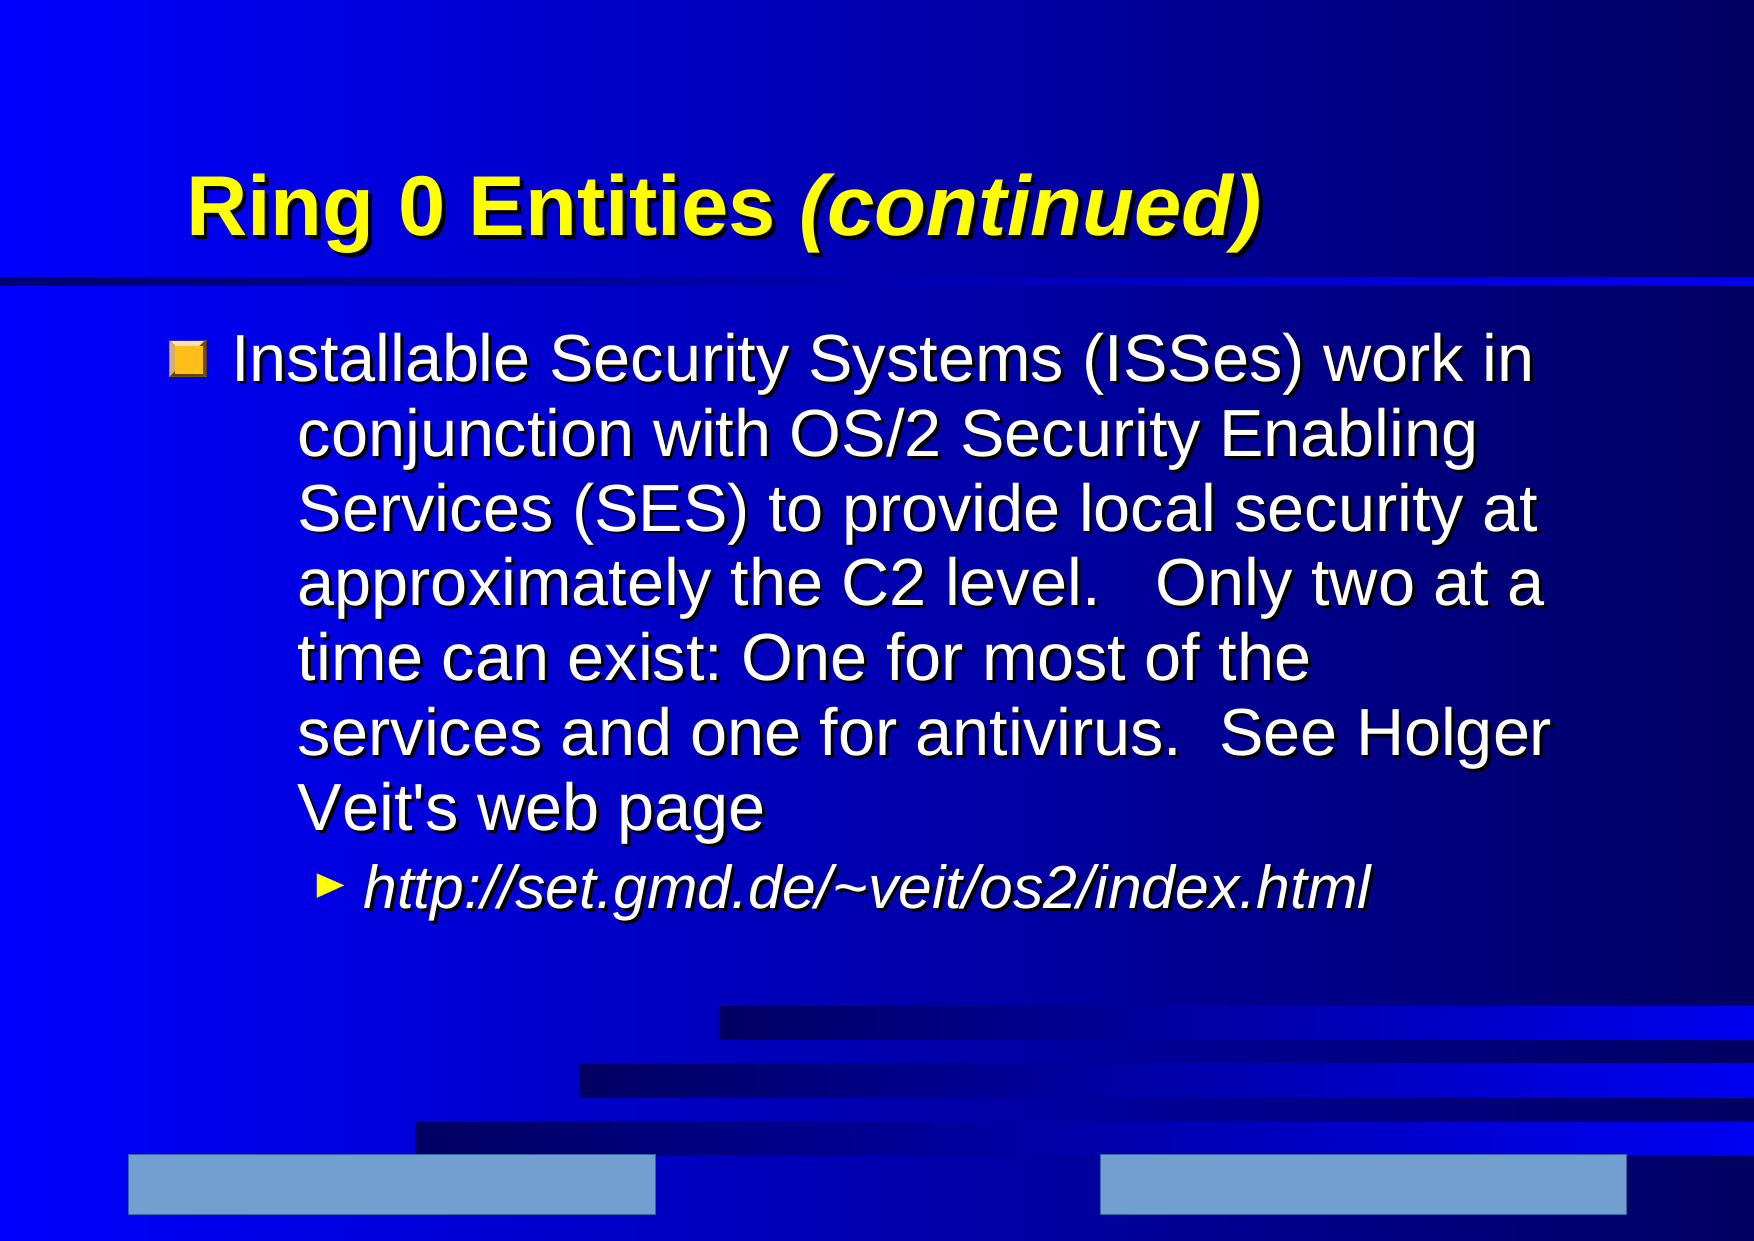

Ring 0 Entities (continued)
Installable Security Systems (ISSes) work in conjunction with OS/2 Security Enabling Services (SES) to provide local security at approximately the C2 level. Only two at a time can exist: One for most of the services and one for antivirus. See Holger Veit's web page
http://set.gmd.de/~veit/os2/index.html